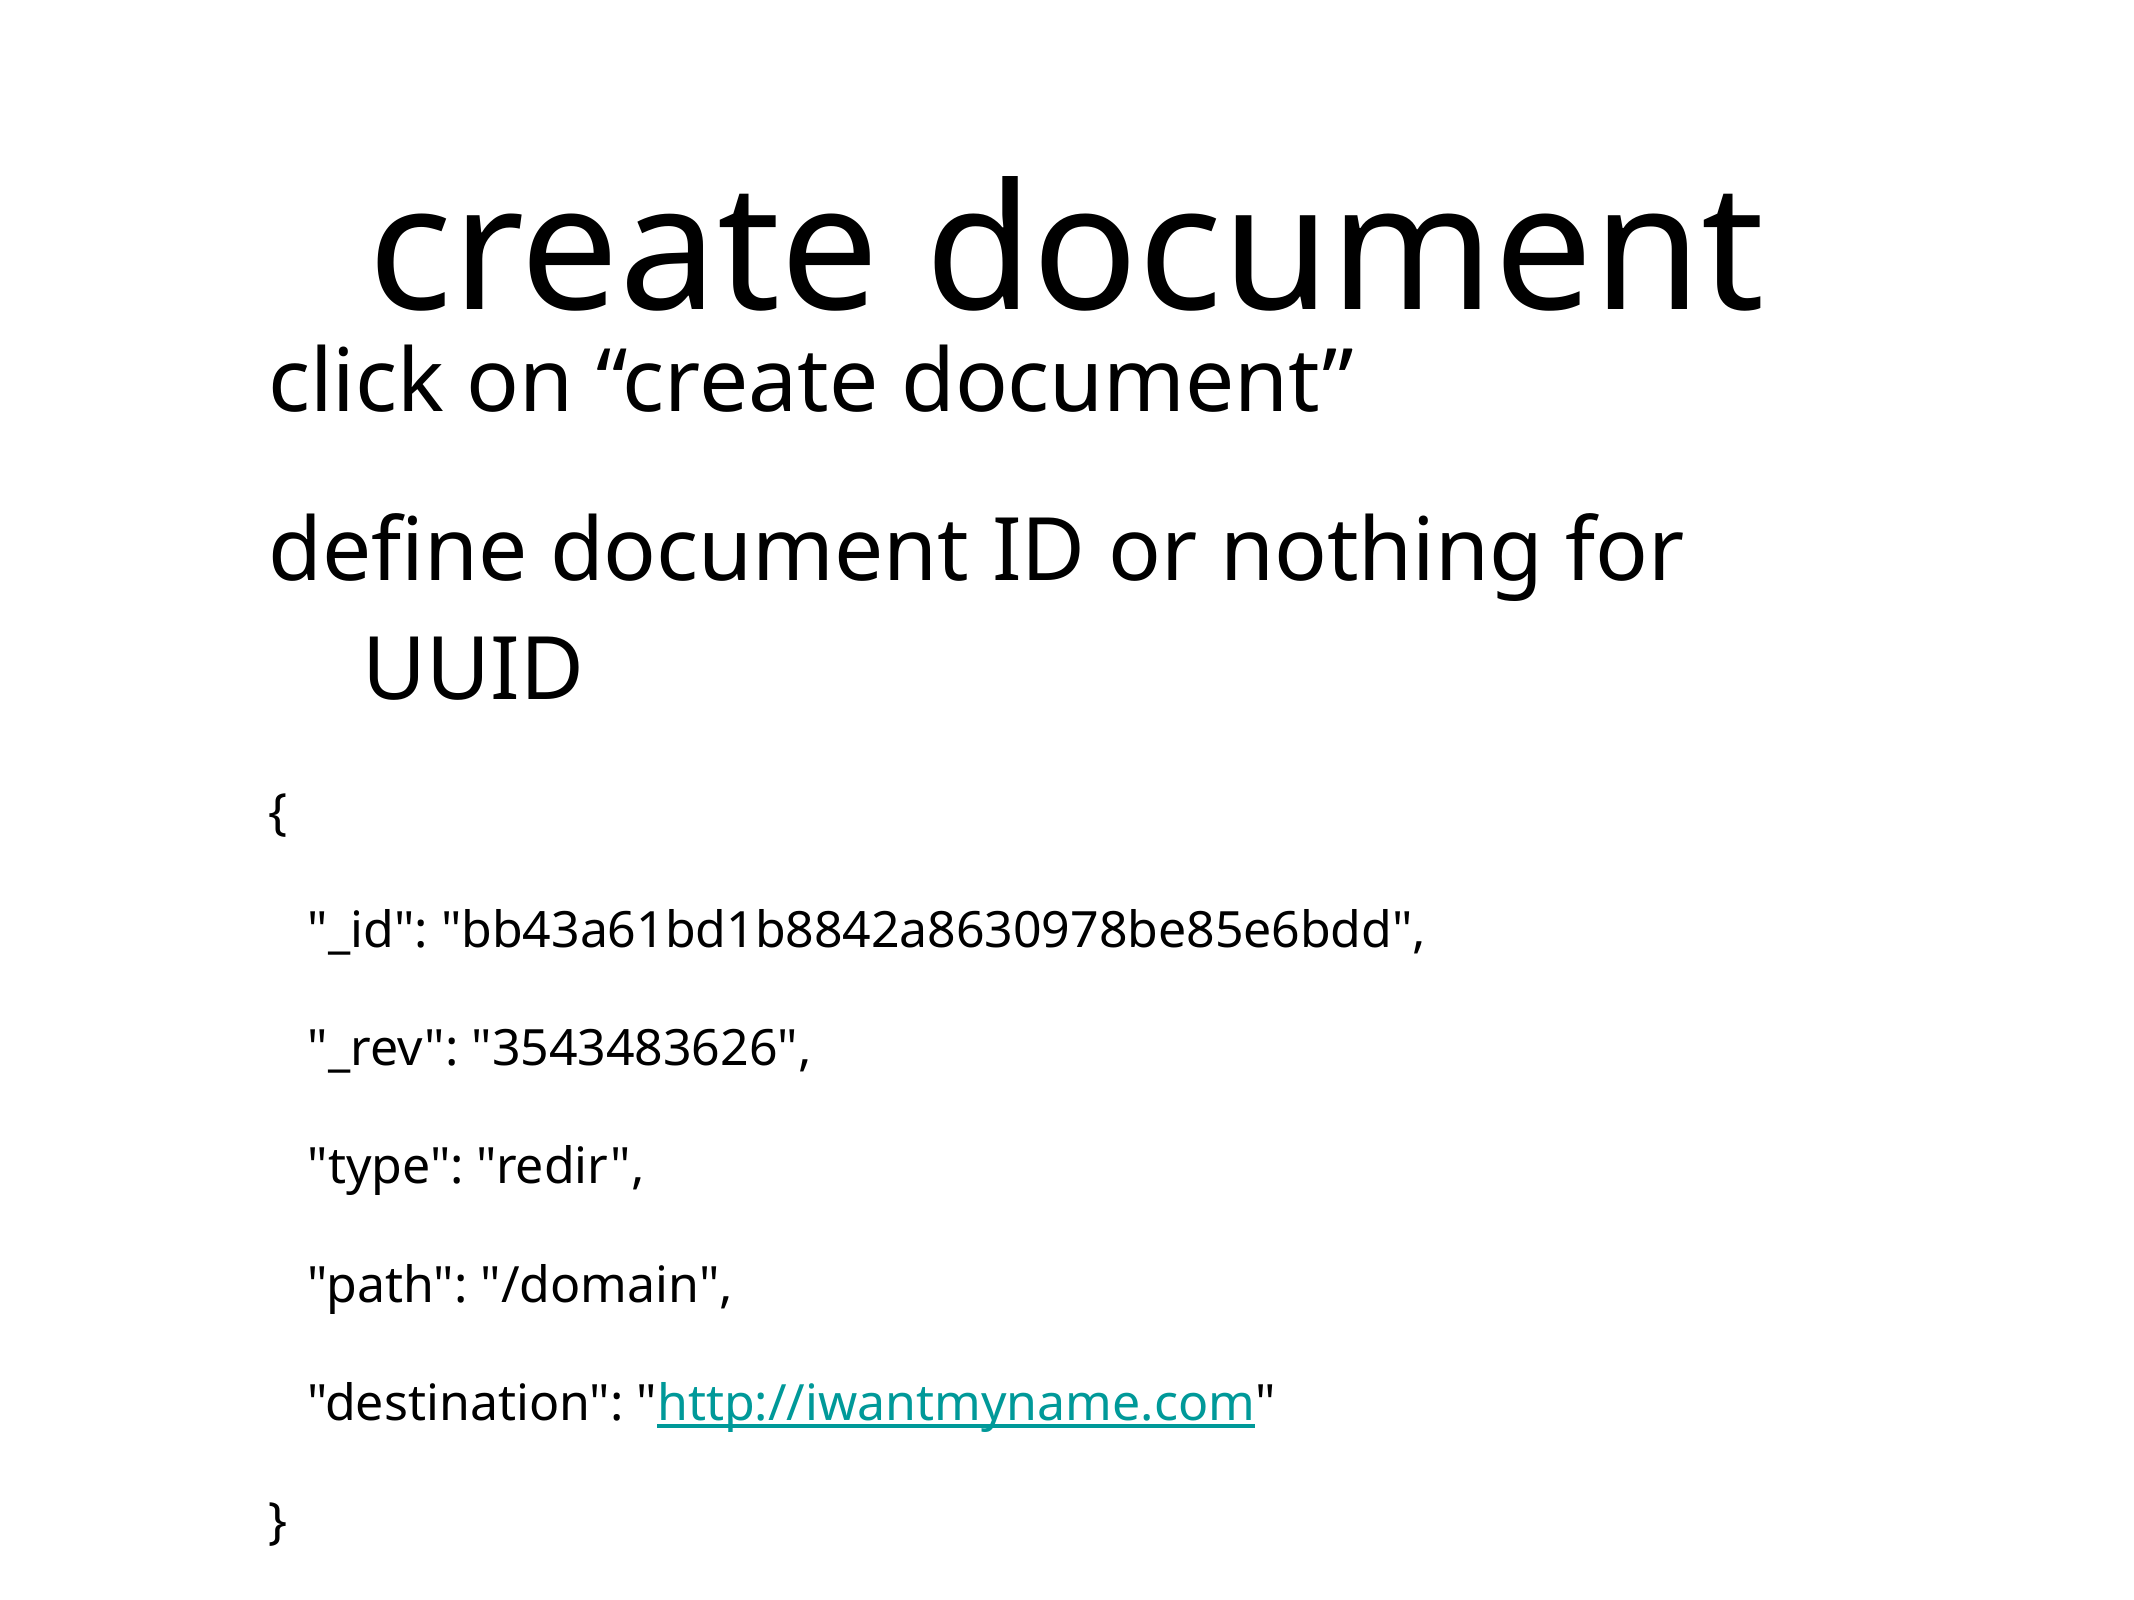

# create document
click on “create document”
define document ID or nothing for UUID
{
 "_id": "bb43a61bd1b8842a8630978be85e6bdd",
 "_rev": "3543483626",
 "type": "redir",
 "path": "/domain",
 "destination": "http://iwantmyname.com"
}